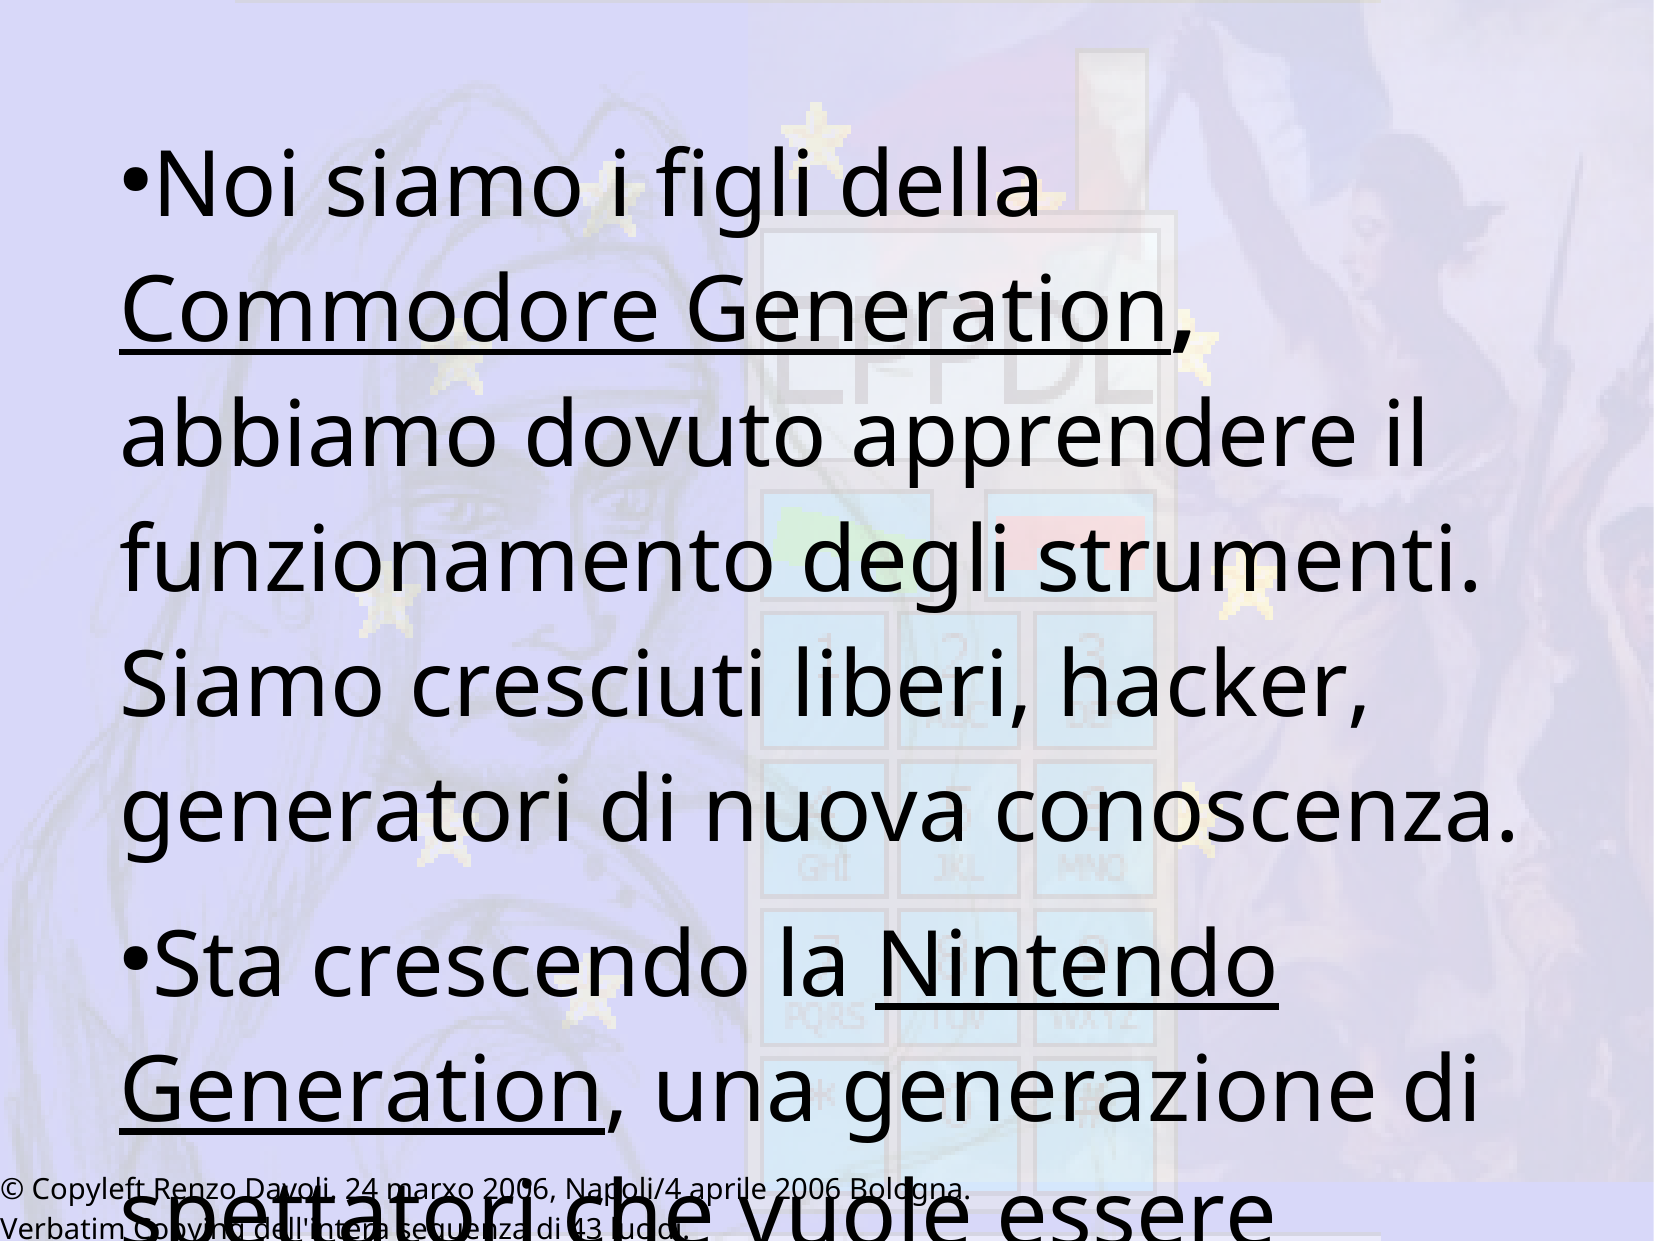

# Noi siamo i figli della Commodore Generation, abbiamo dovuto apprendere il funzionamento degli strumenti. Siamo cresciuti liberi, hacker, generatori di nuova conoscenza.
Sta crescendo la Nintendo Generation, una generazione di spettatori che vuole essere stupita e non si accorge che in questo modo perde l'alfabeto della conoscenza e la possibilita' di creare.